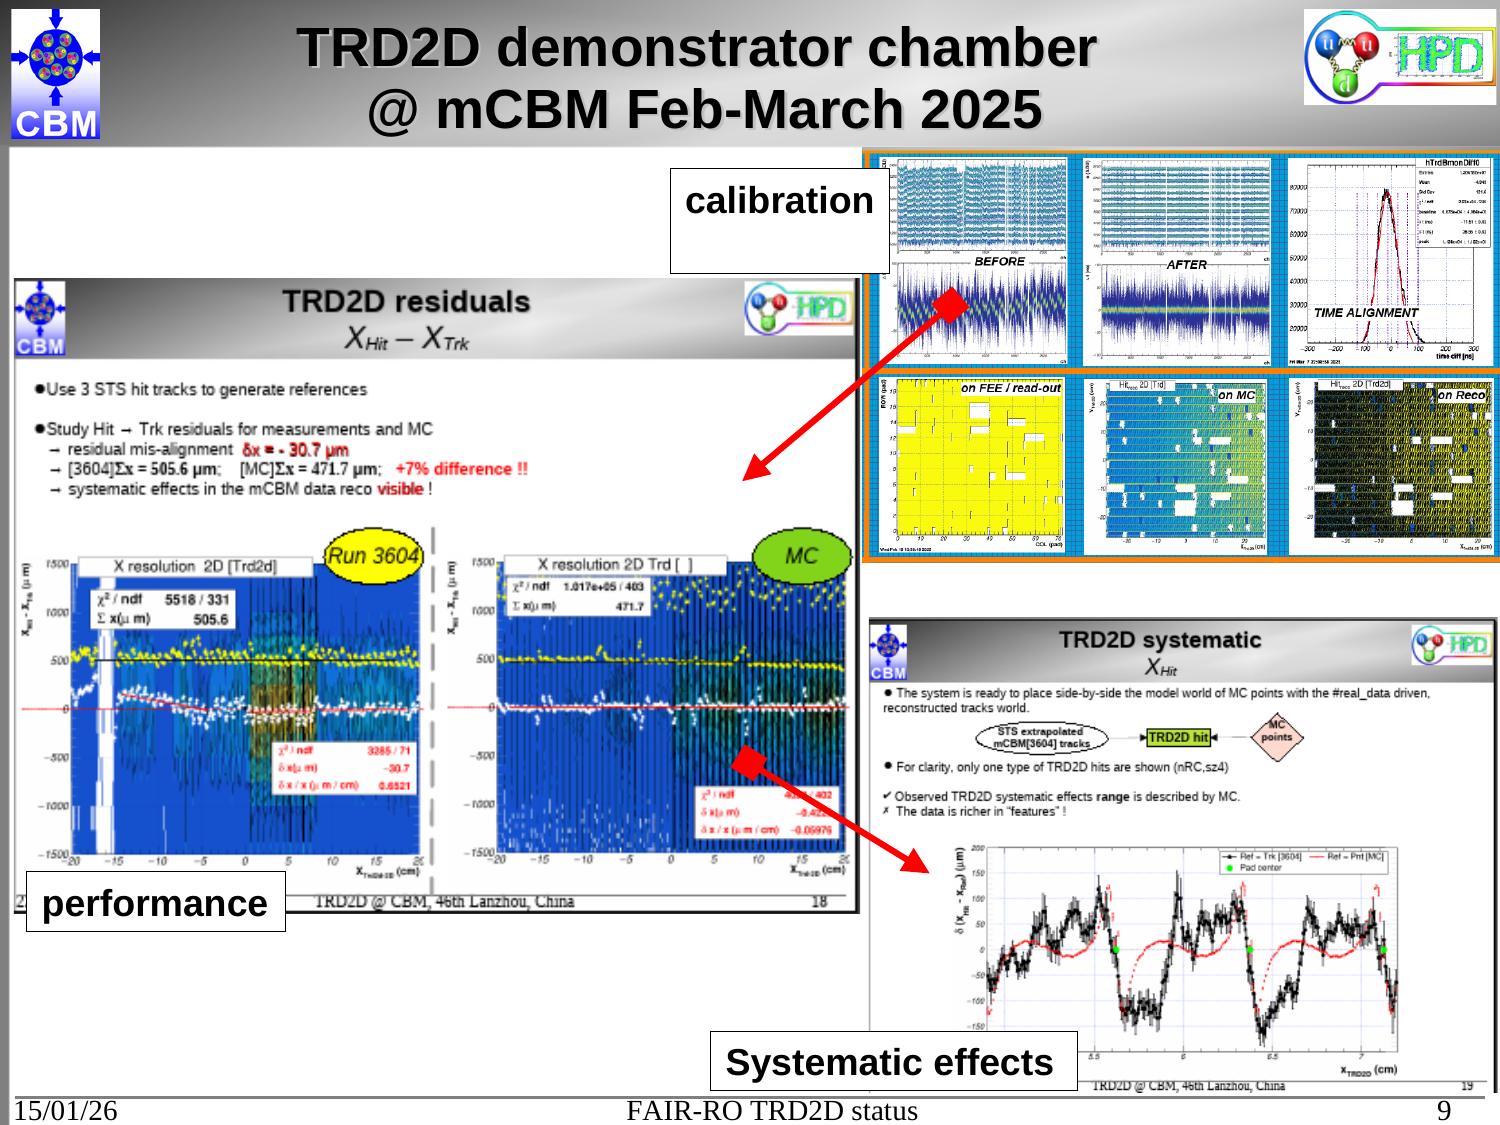

# TRD2D demonstrator chamber @ mCBM Feb-March 2025
calibration
performance
Systematic effects
15/01/26
FAIR-RO TRD2D status
9